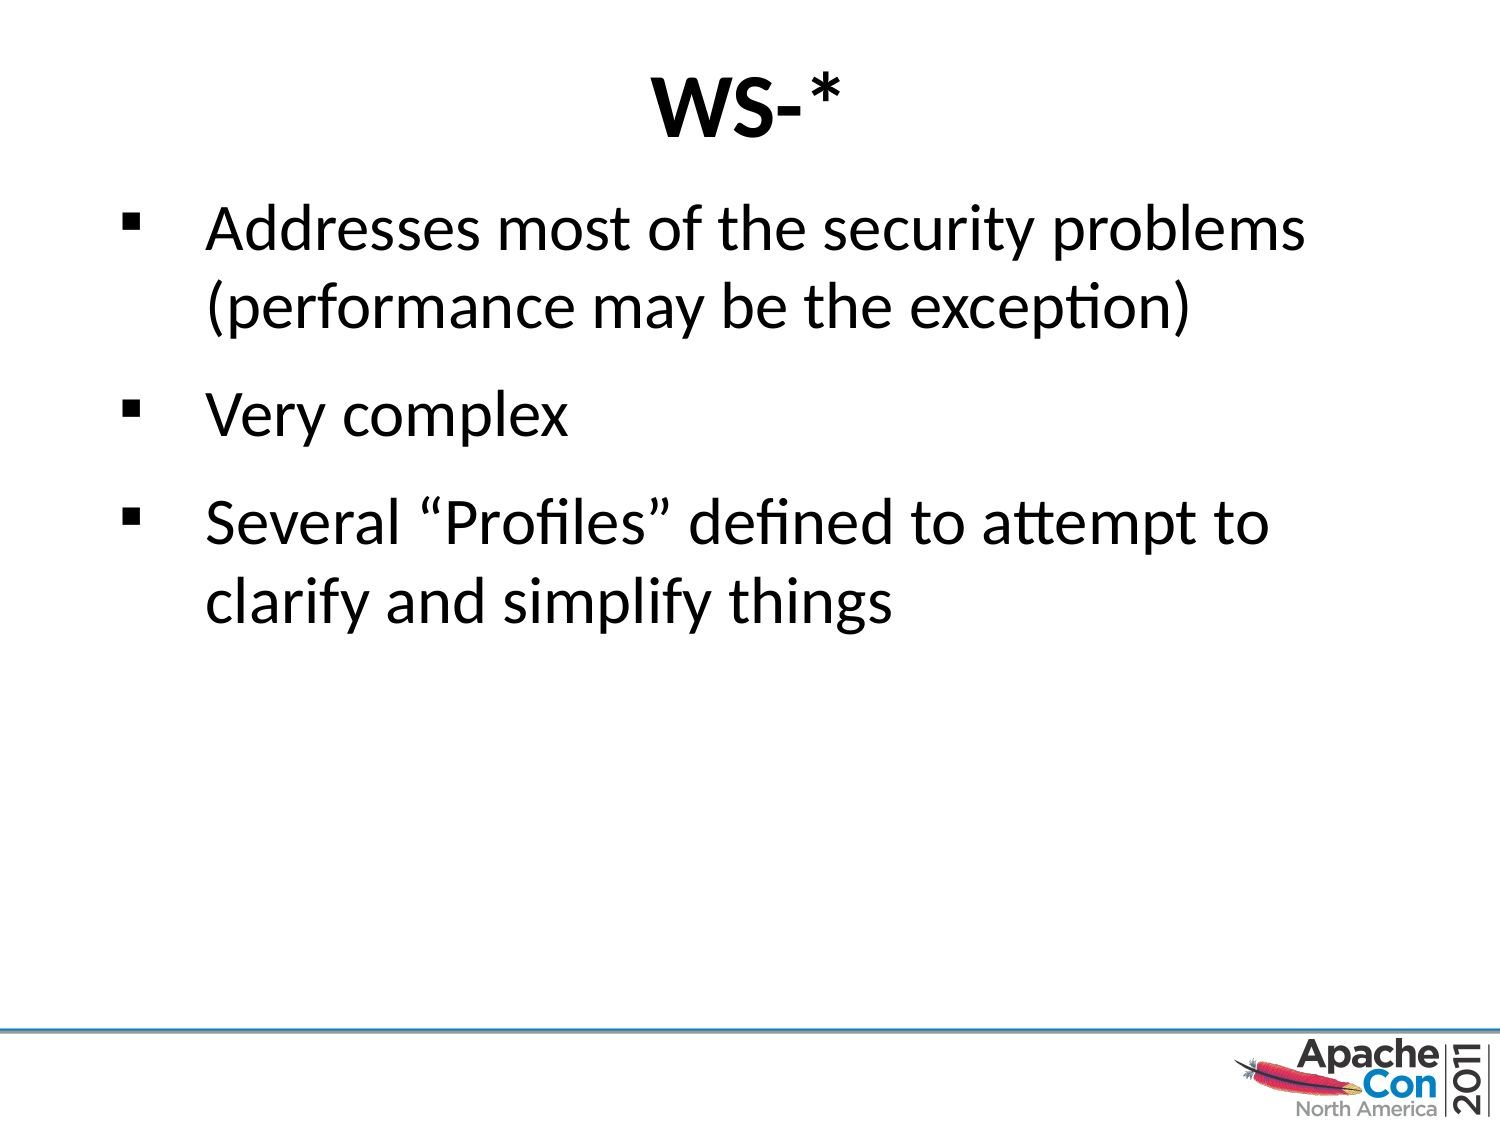

# WS-*
Addresses most of the security problems (performance may be the exception)
Very complex
Several “Profiles” defined to attempt to clarify and simplify things